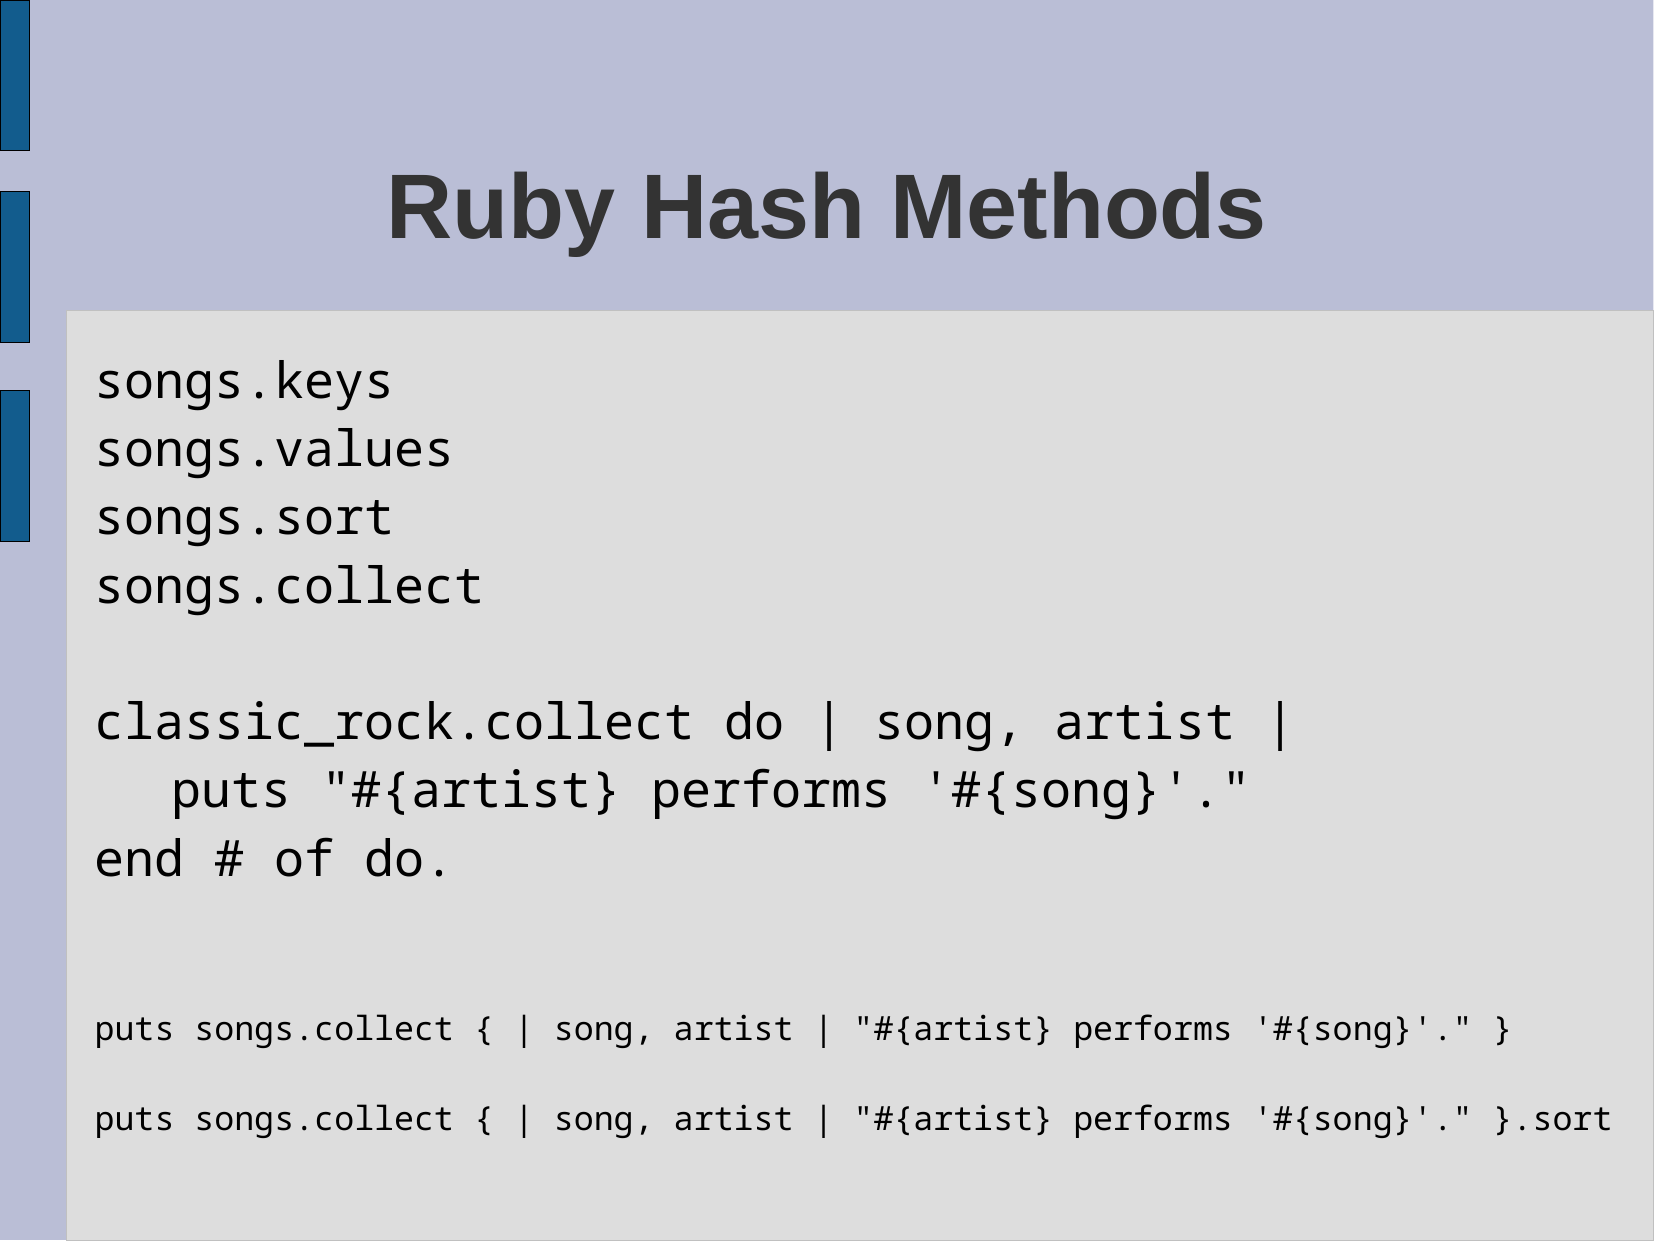

#
Ruby Hash Methods
songs.keys
songs.values
songs.sort
songs.collect
classic_rock.collect do | song, artist |
puts "#{artist} performs '#{song}'."
end # of do.
puts songs.collect { | song, artist | "#{artist} performs '#{song}'." }
puts songs.collect { | song, artist | "#{artist} performs '#{song}'." }.sort